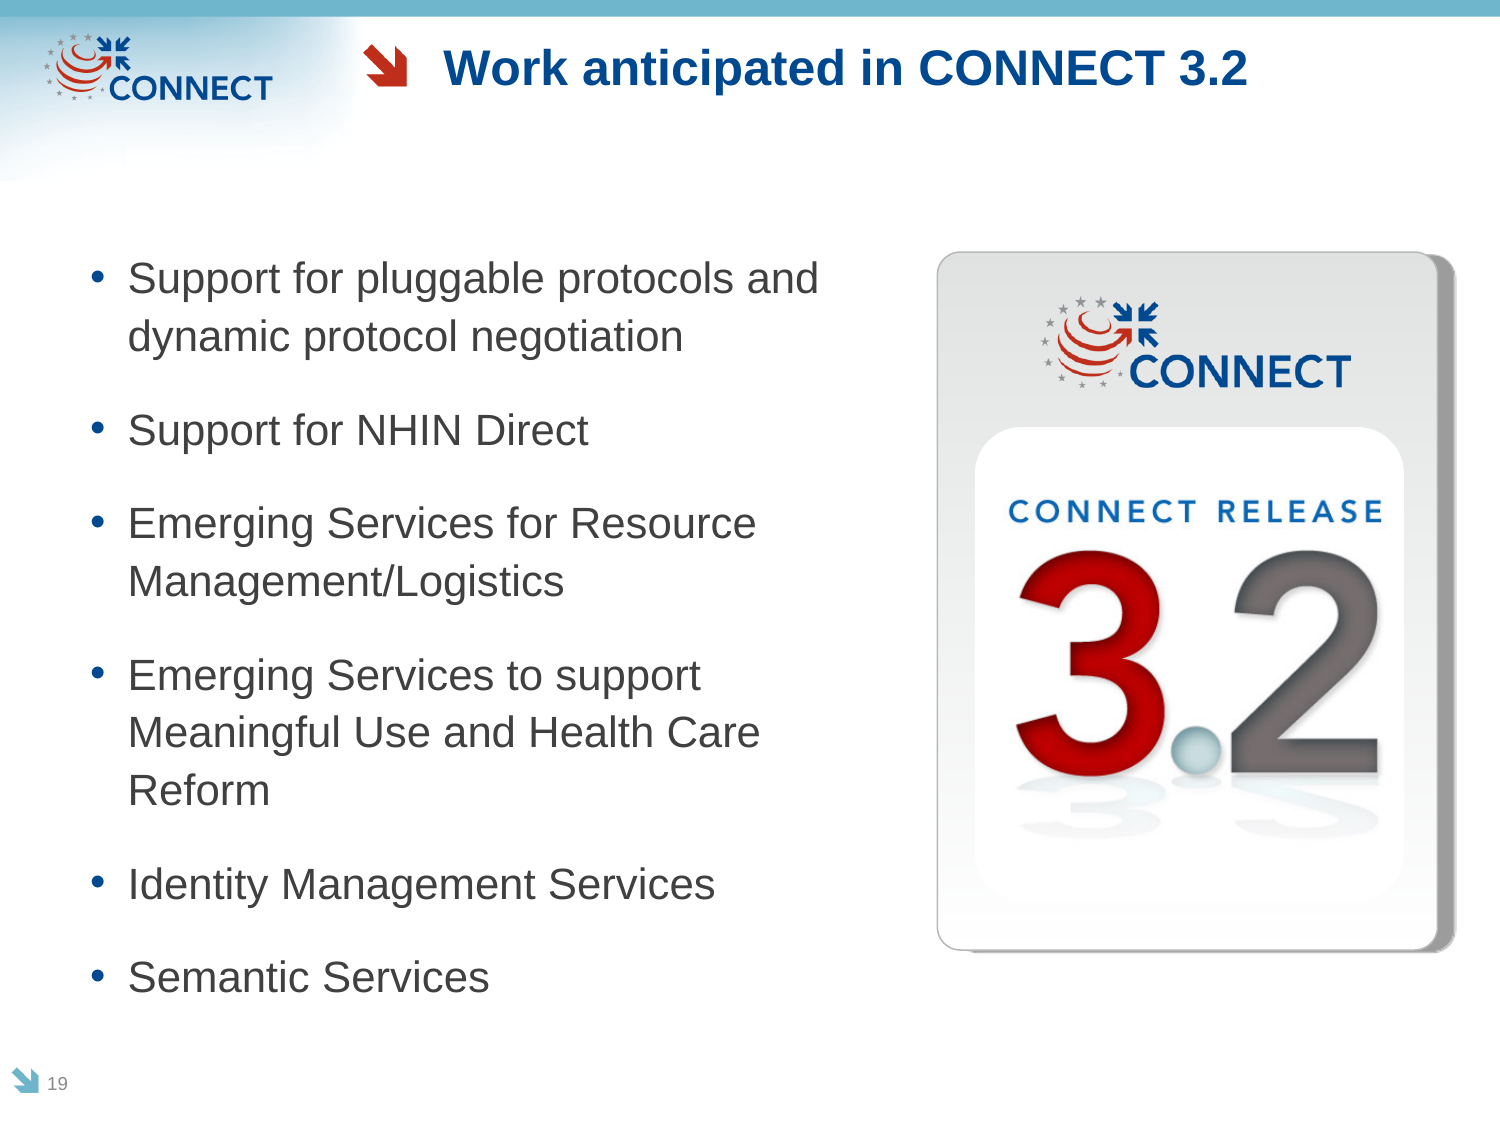

# Work anticipated in CONNECT 3.2
Support for pluggable protocols and dynamic protocol negotiation
Support for NHIN Direct
Emerging Services for Resource Management/Logistics
Emerging Services to support Meaningful Use and Health Care Reform
Identity Management Services
Semantic Services